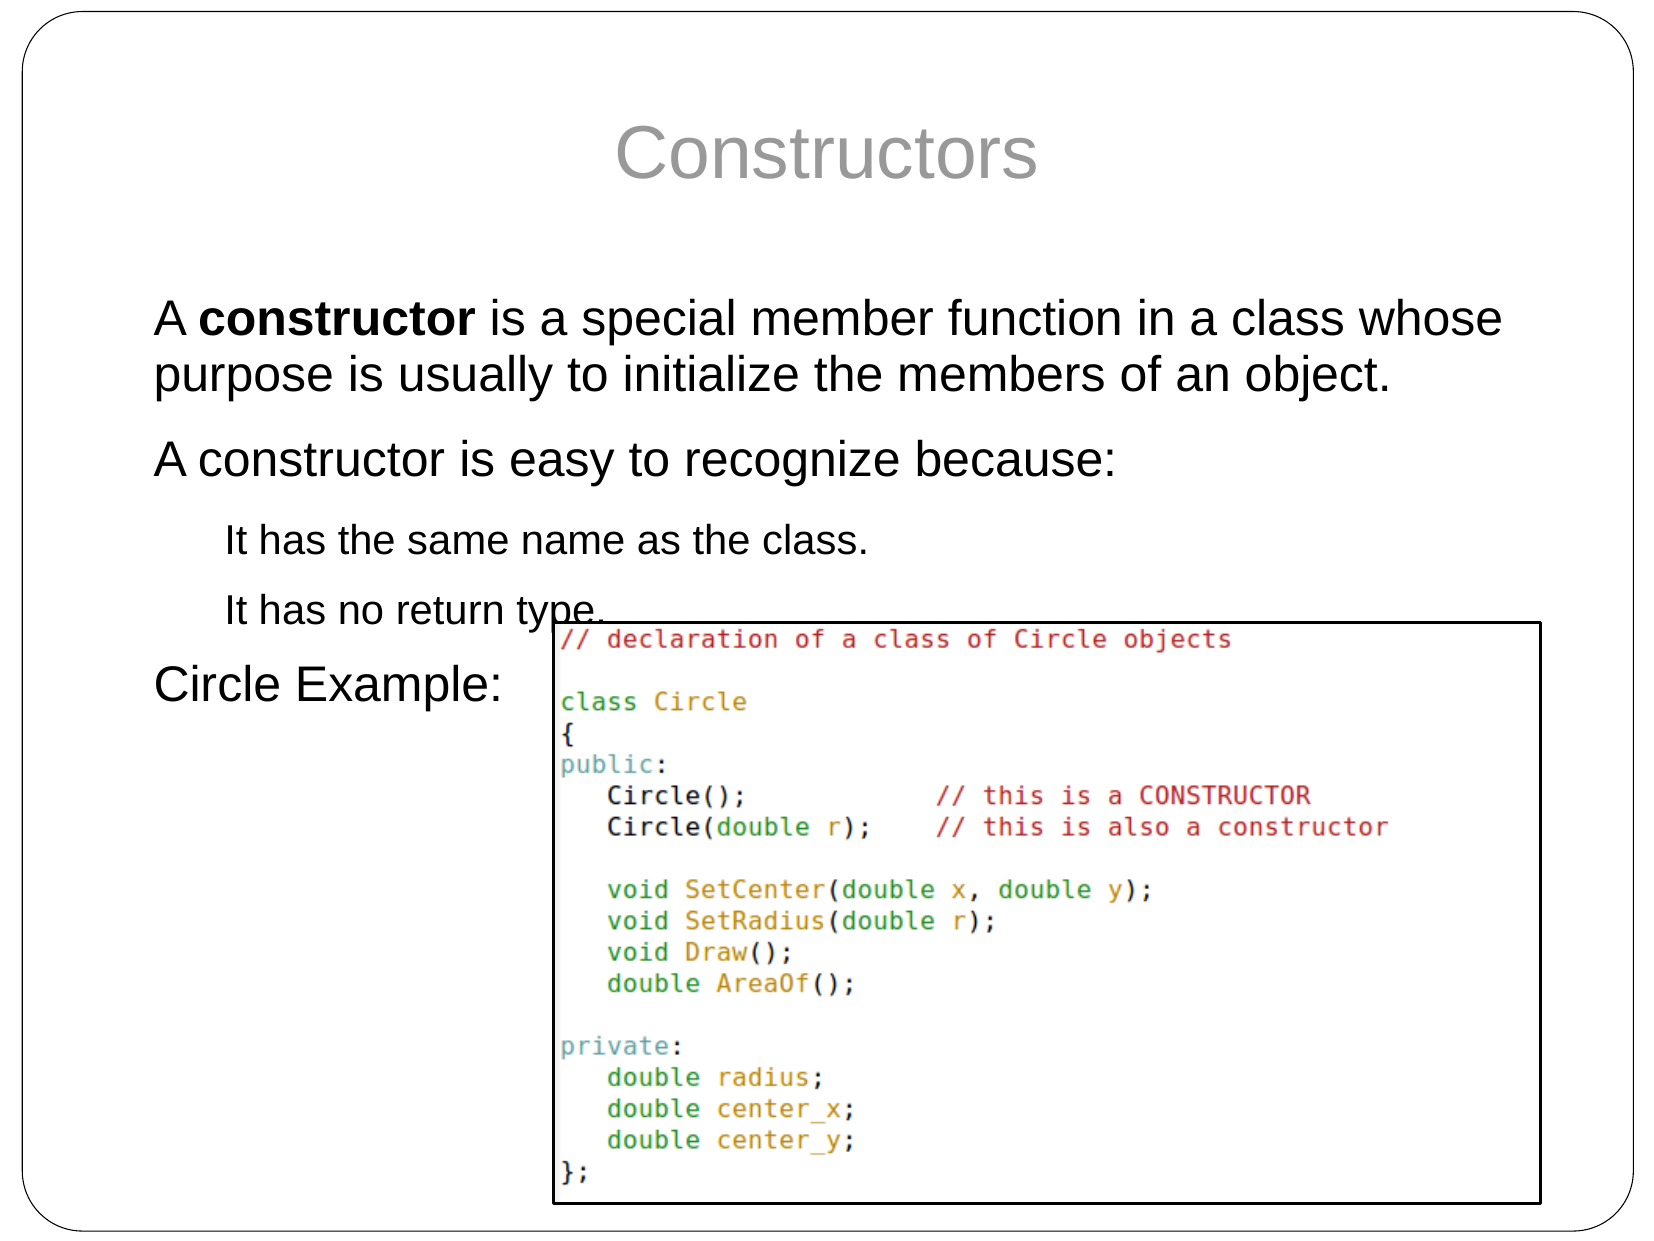

# Constructors
A constructor is a special member function in a class whose purpose is usually to initialize the members of an object.
A constructor is easy to recognize because:
It has the same name as the class.
It has no return type.
Circle Example: